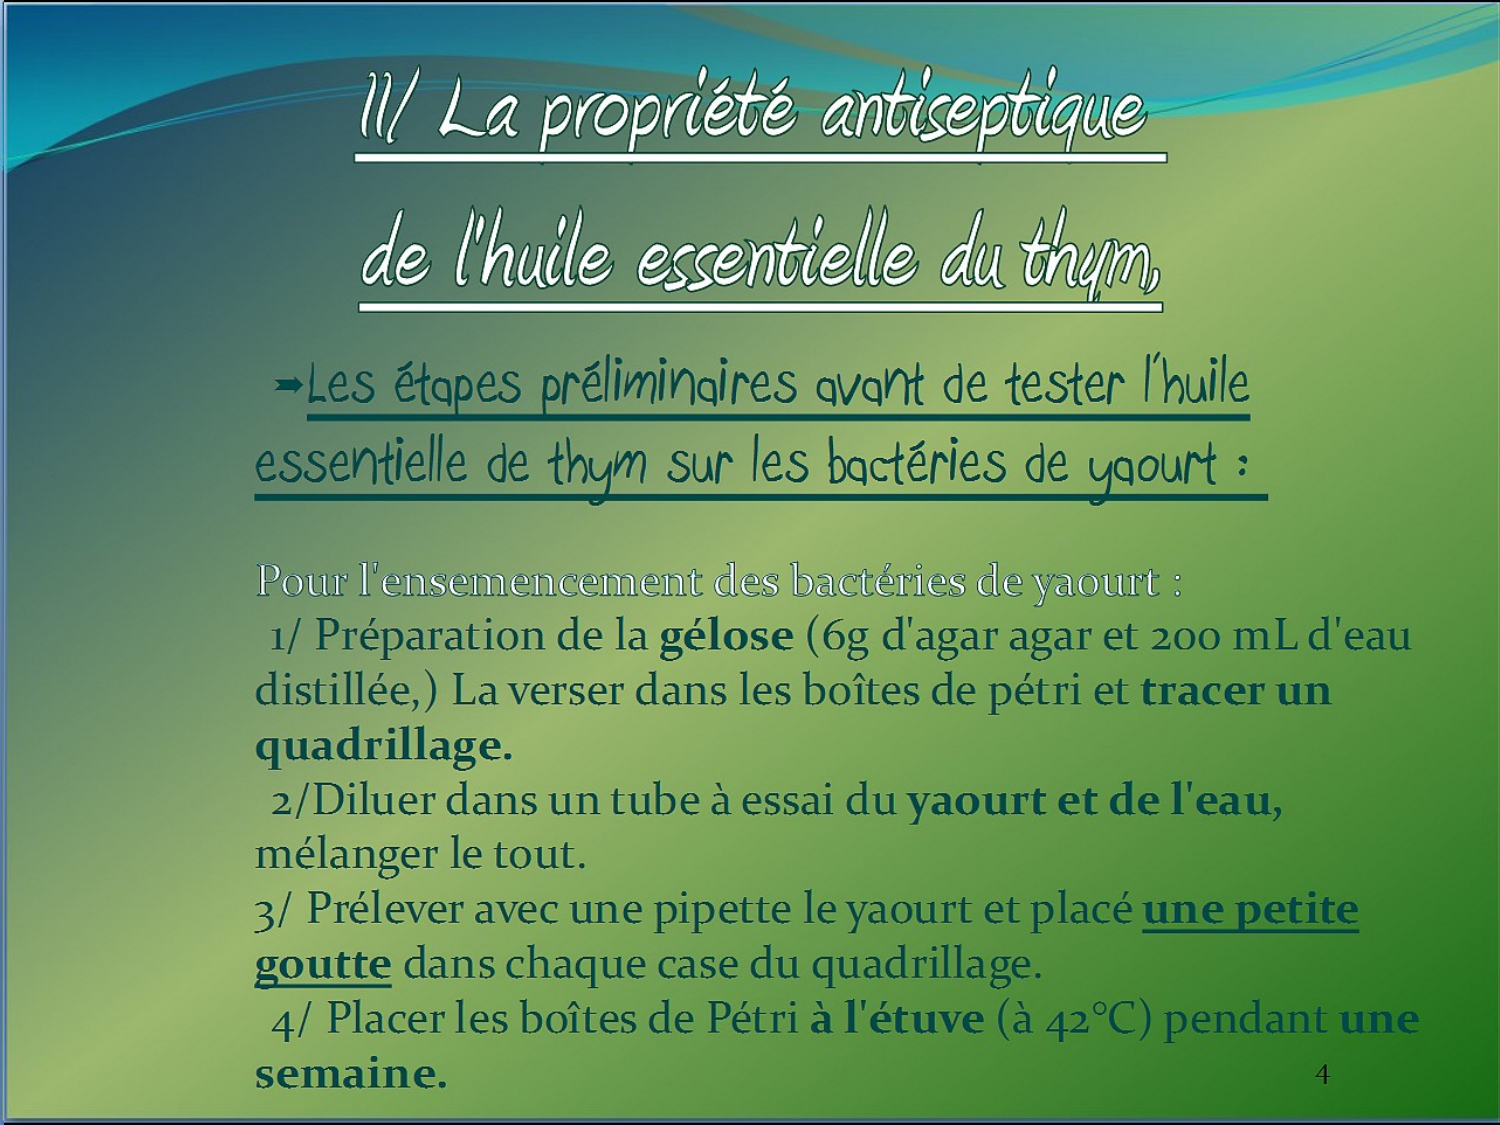

# II/ La propriété antiseptique de l'huile essentielle du thym,
Les étapes préliminaires avant de tester l’huile essentielle de thym sur les bactéries de yaourt :
Pour l'ensemencement des bactéries de yaourt :
1/ Préparation de la gélose (6g d'agar agar et 200 mL d'eau distillée,) La verser dans les boîtes de pétri et tracer un quadrillage.
2/Diluer dans un tube à essai du yaourt et de l'eau, mélanger le tout.
3/ Prélever avec une pipette le yaourt et placé une petite goutte dans chaque case du quadrillage.
4/ Placer les boîtes de Pétri à l'étuve (à 42°C) pendant une semaine.
4